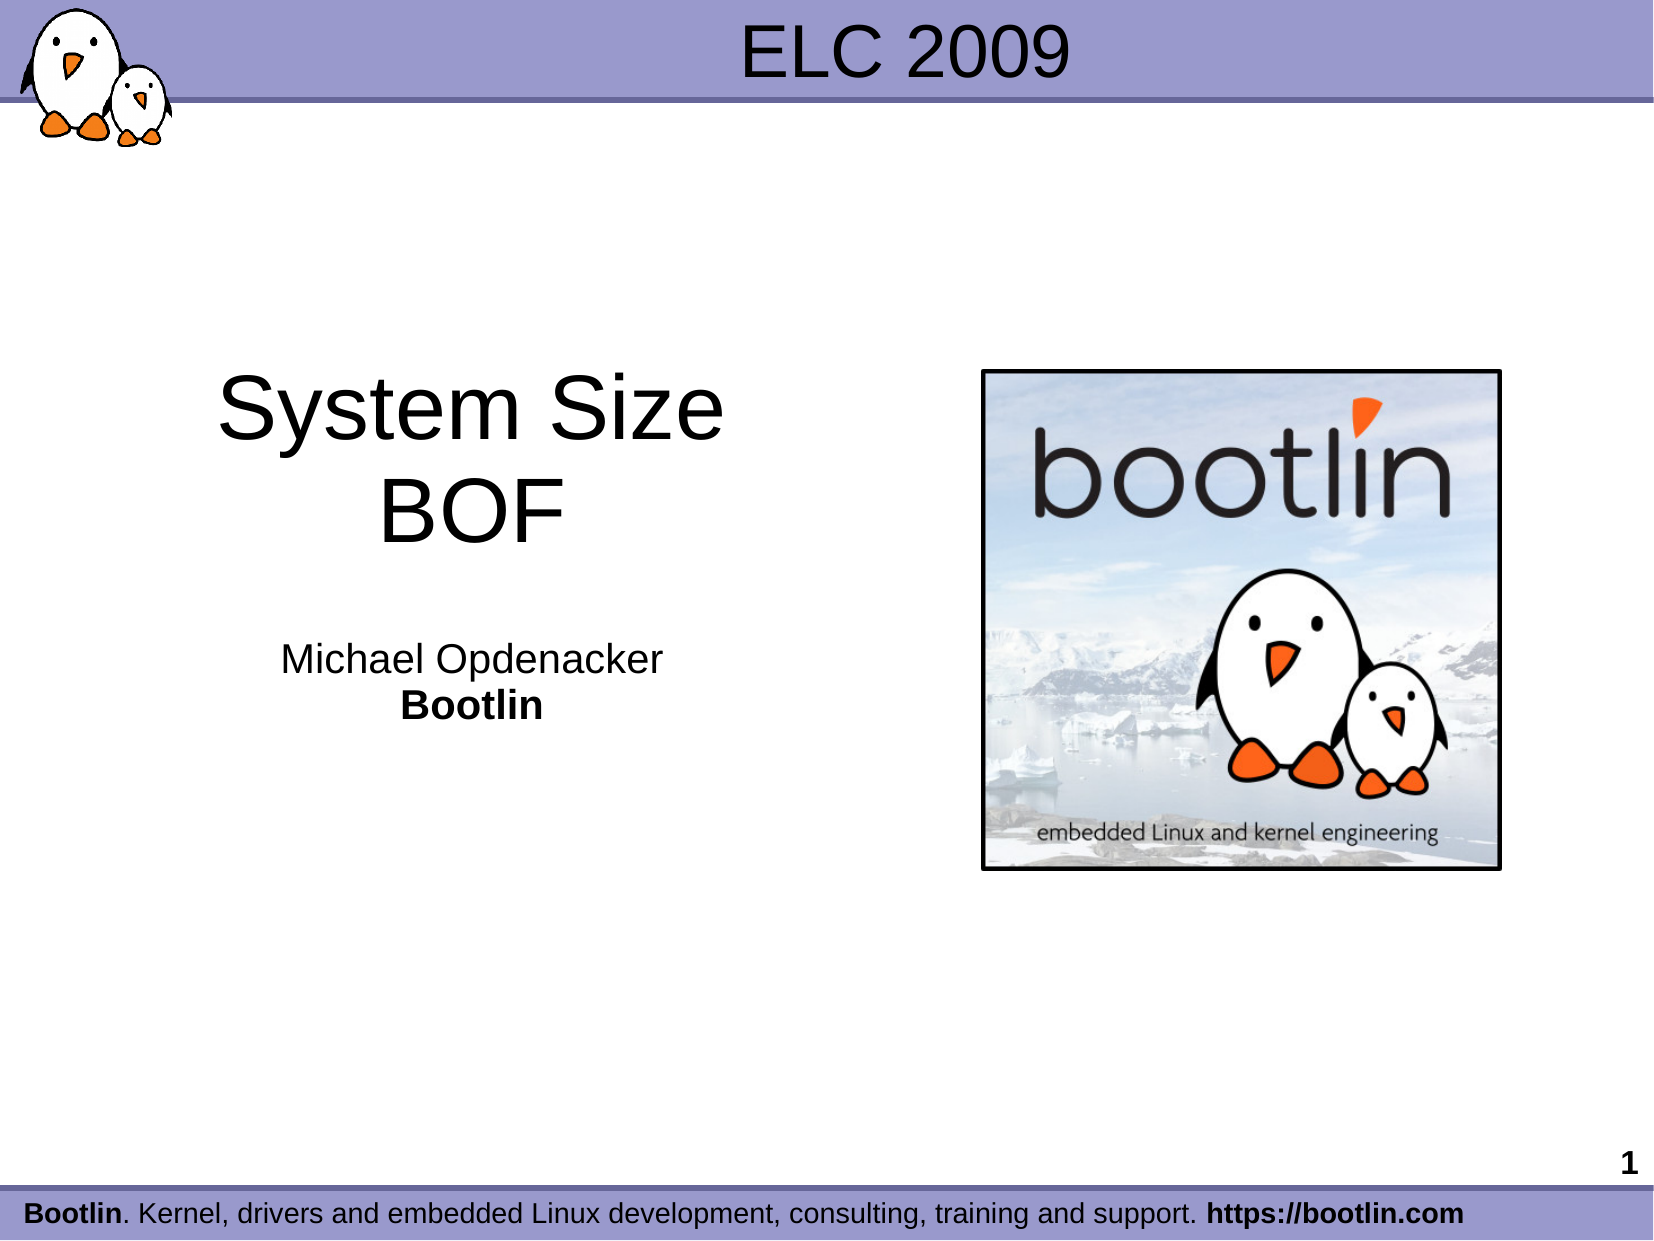

# ELC 2009
System Size
BOF
Michael Opdenacker
Bootlin